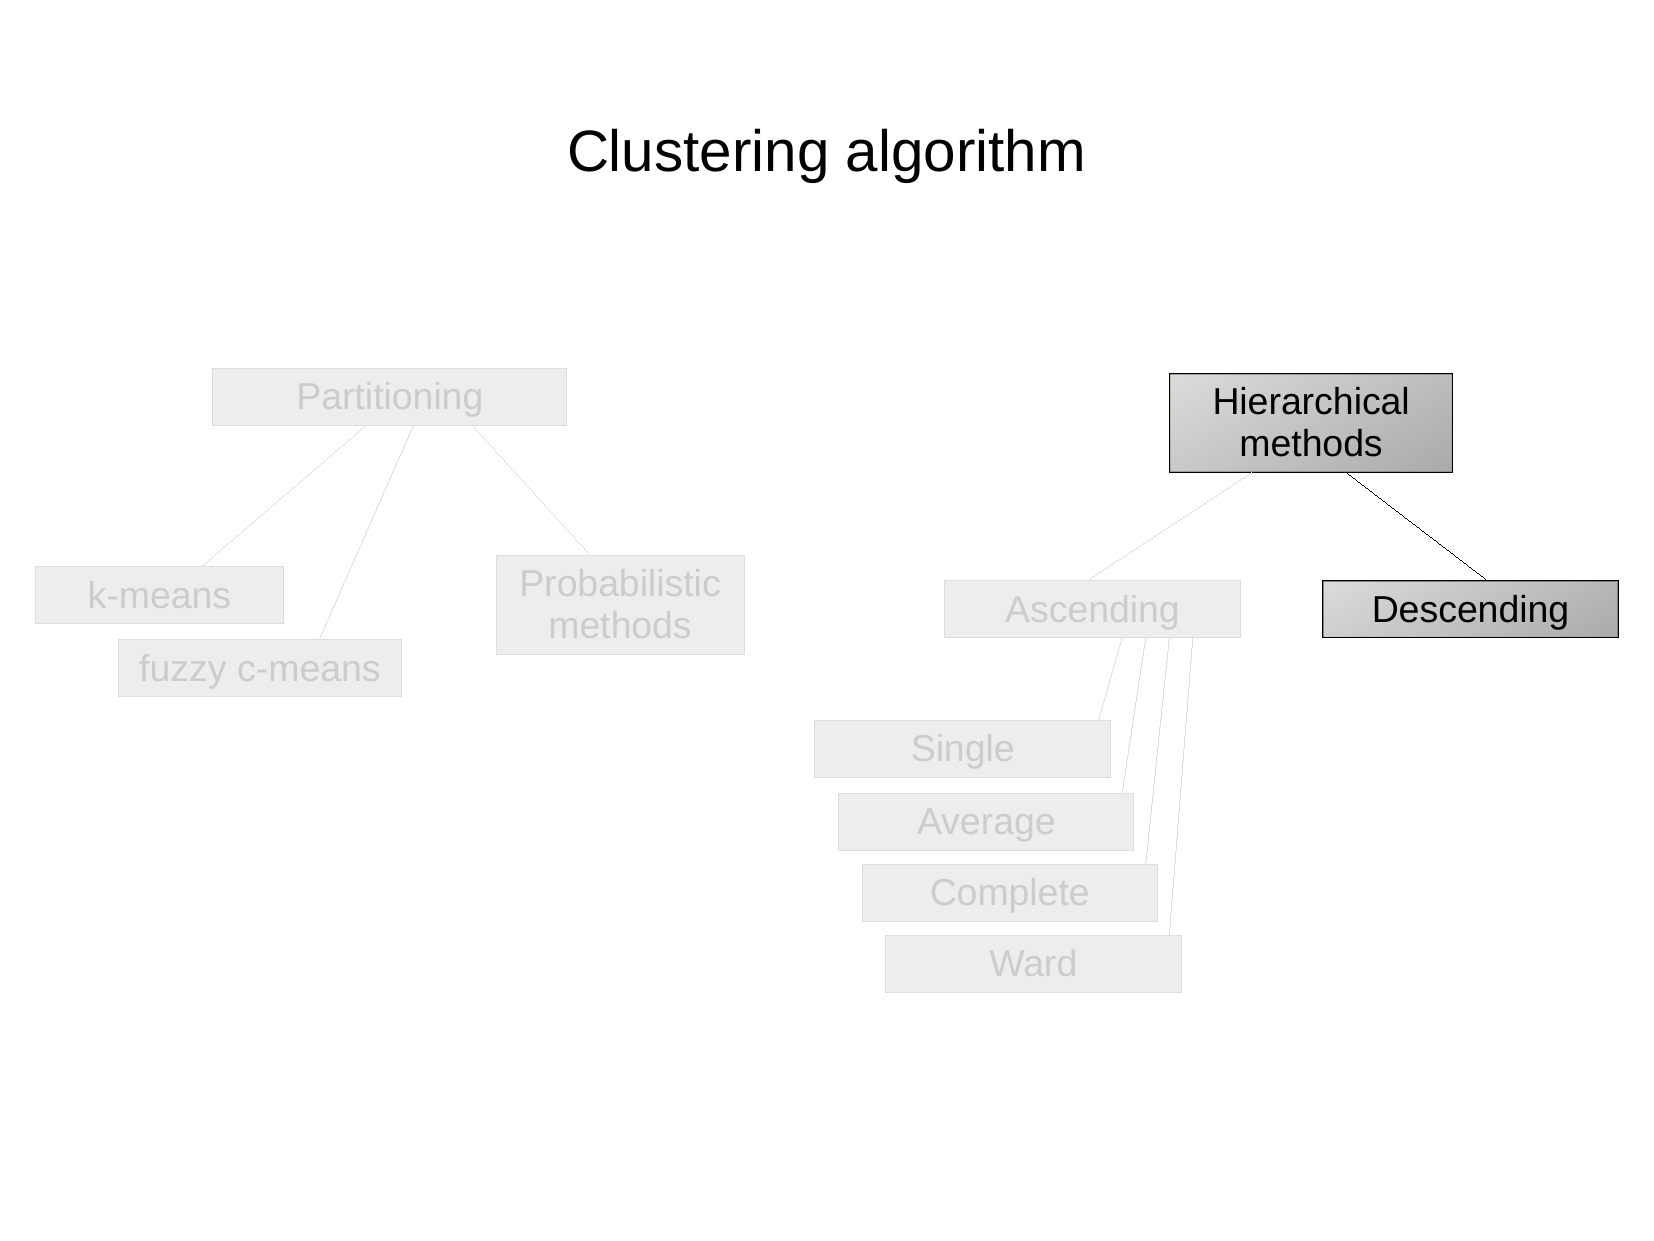

# Clustering algorithm
Partitioning
Hierarchical
methods
Probabilistic methods
k-means
Ascending
Descending
fuzzy c-means
Single
Average
Complete
Ward